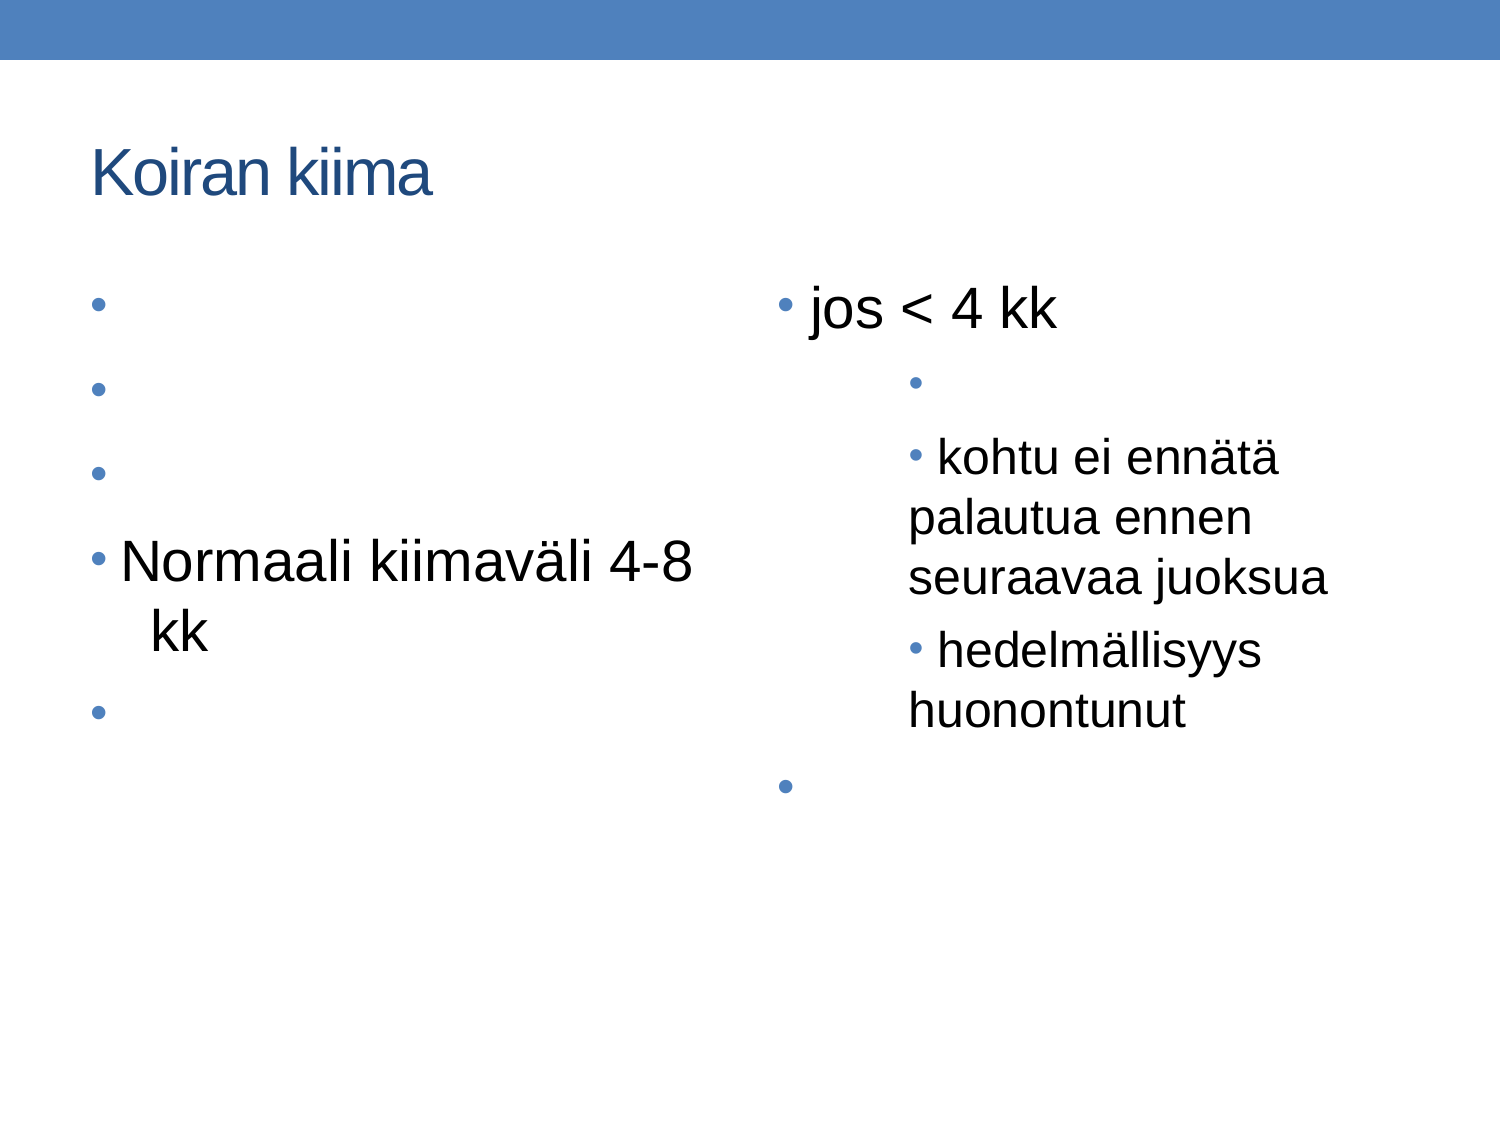

# Koiran kiima
Normaali kiimaväli 4-8 kk
 jos < 4 kk
 kohtu ei ennätä palautua ennen seuraavaa juoksua
 hedelmällisyys huonontunut